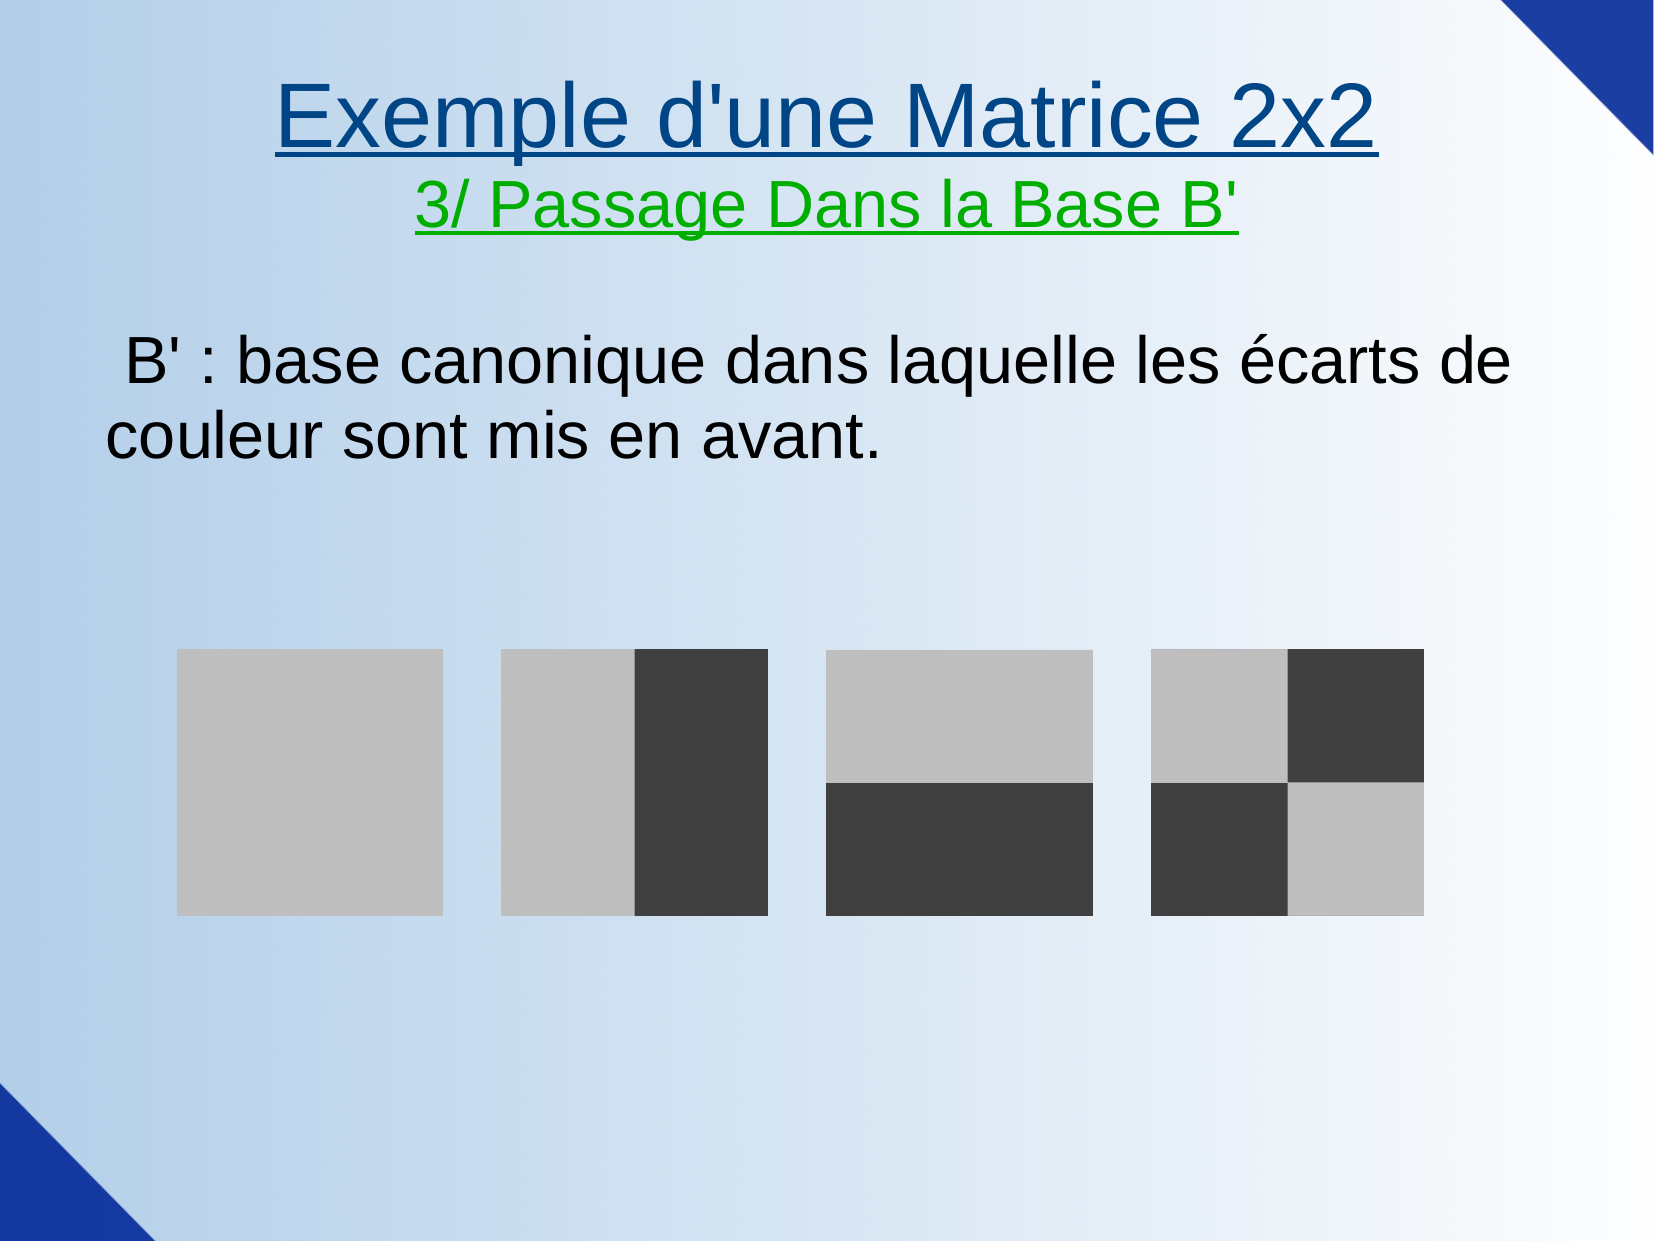

# Exemple d'une Matrice 2x2 3/ Passage Dans la Base B'
 B' : base canonique dans laquelle les écarts de couleur sont mis en avant.